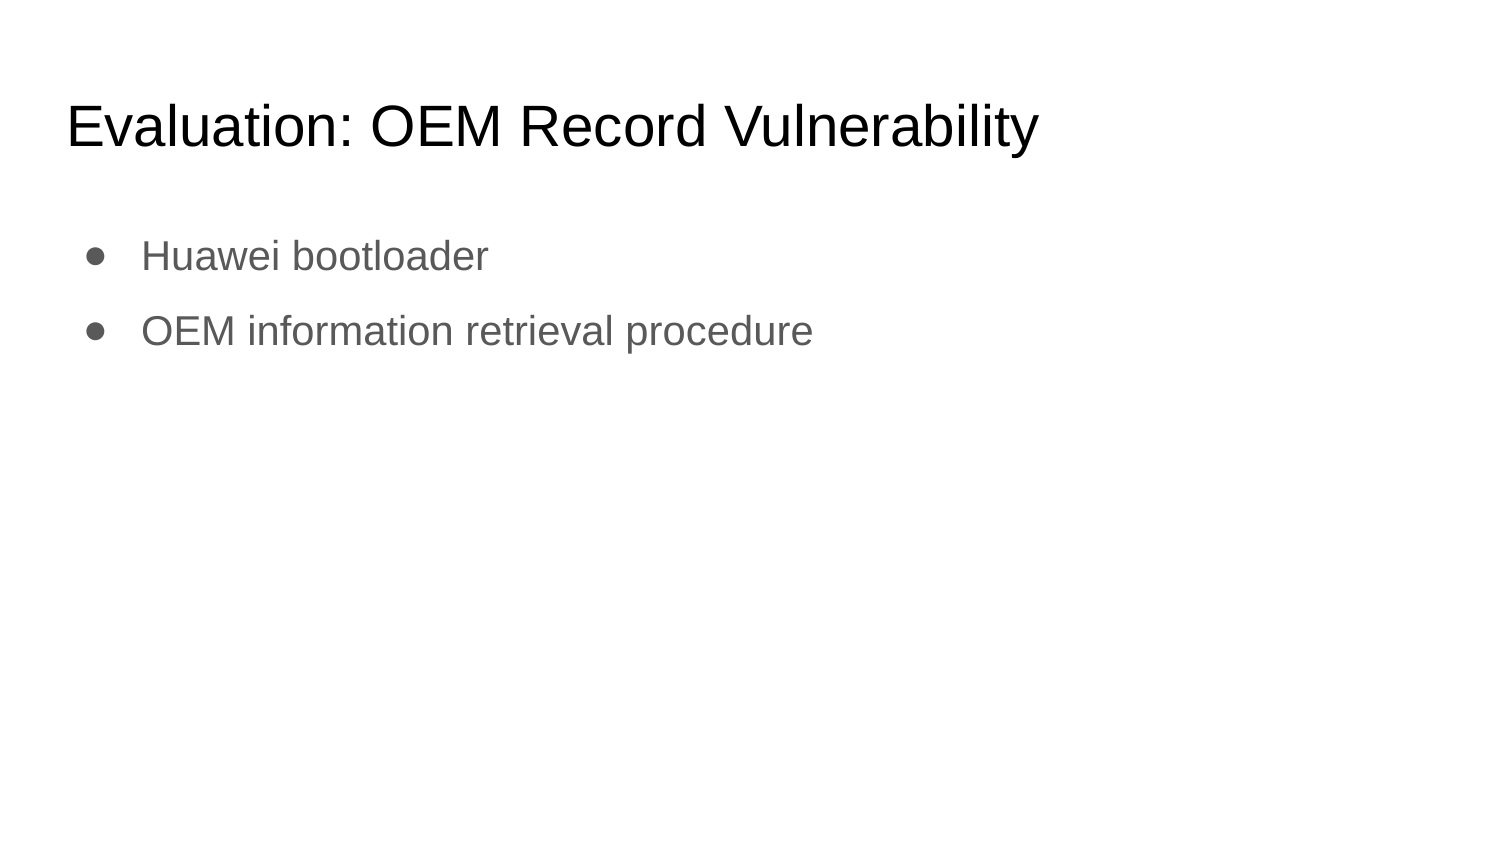

# Evaluation: OEM Record Vulnerability
Huawei bootloader
OEM information retrieval procedure